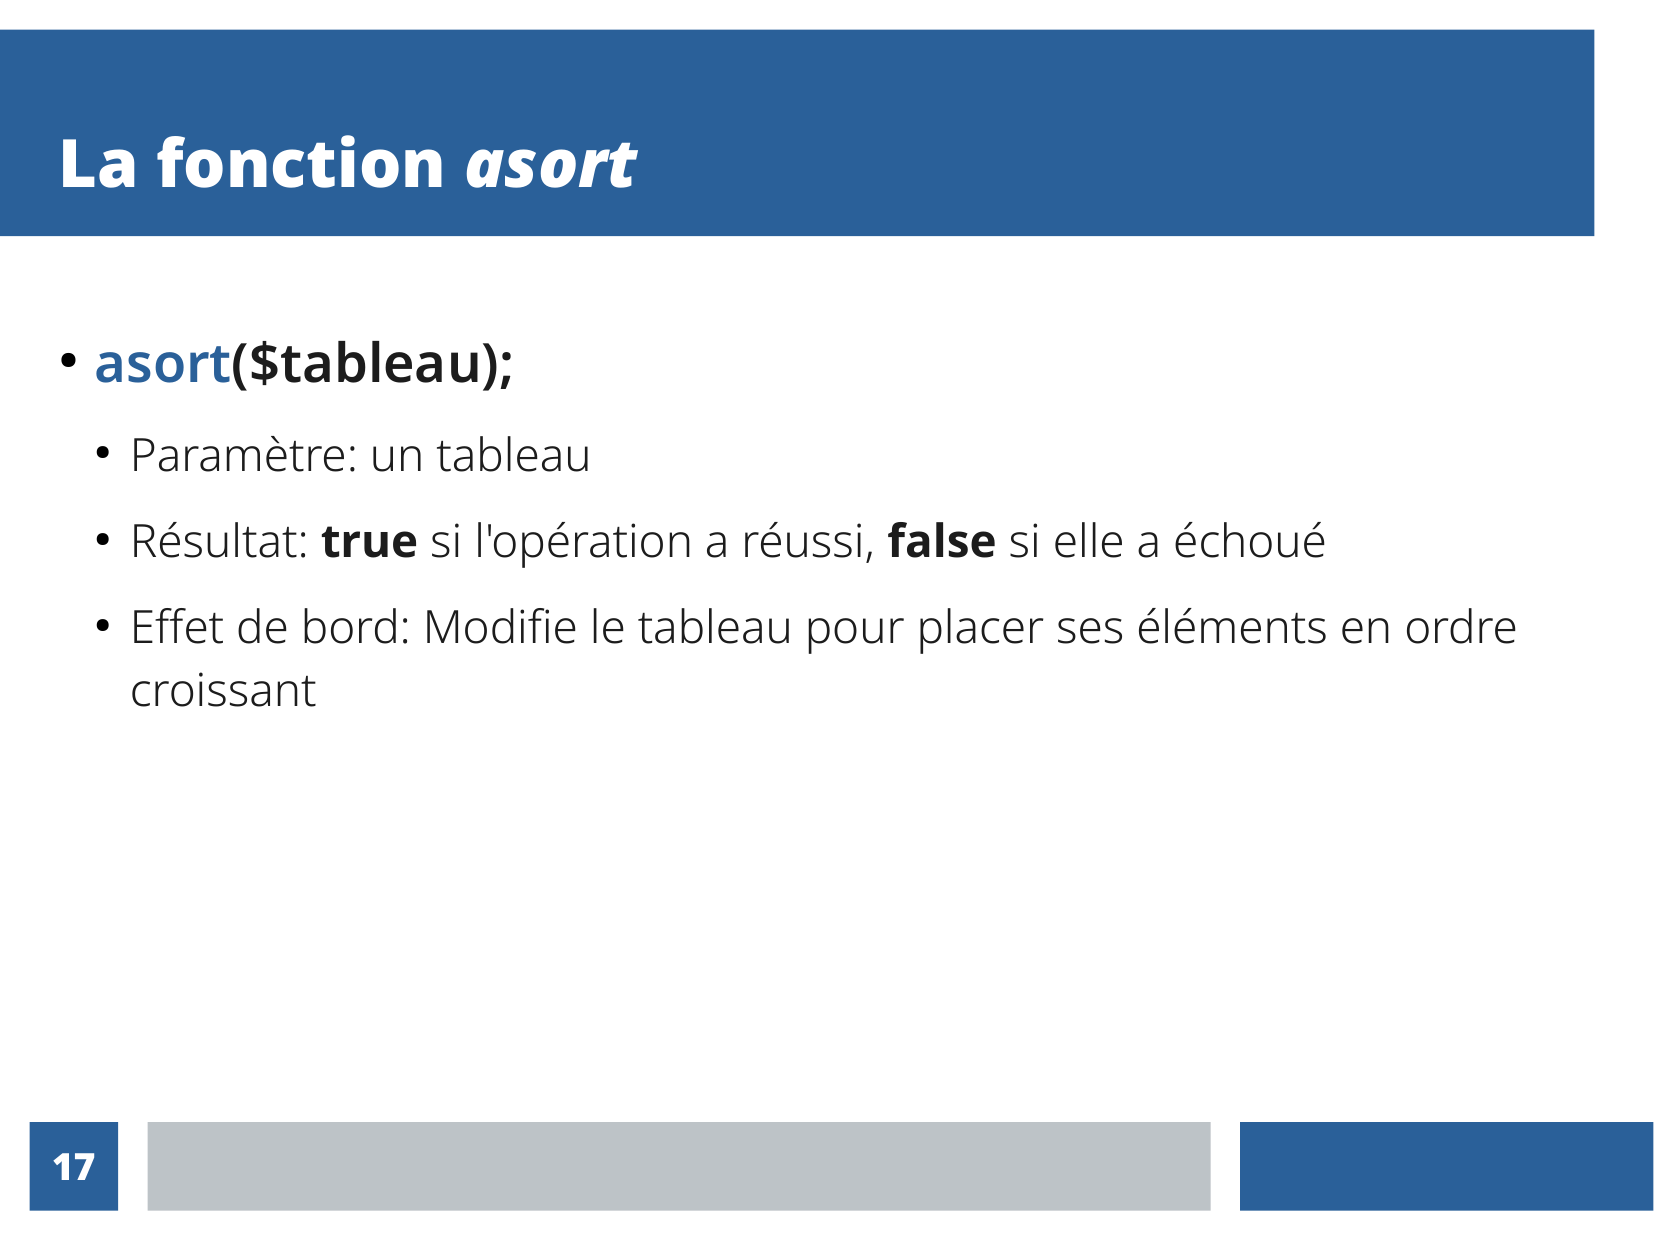

# La fonction asort
asort($tableau);
Paramètre: un tableau
Résultat: true si l'opération a réussi, false si elle a échoué
Effet de bord: Modifie le tableau pour placer ses éléments en ordre croissant
17